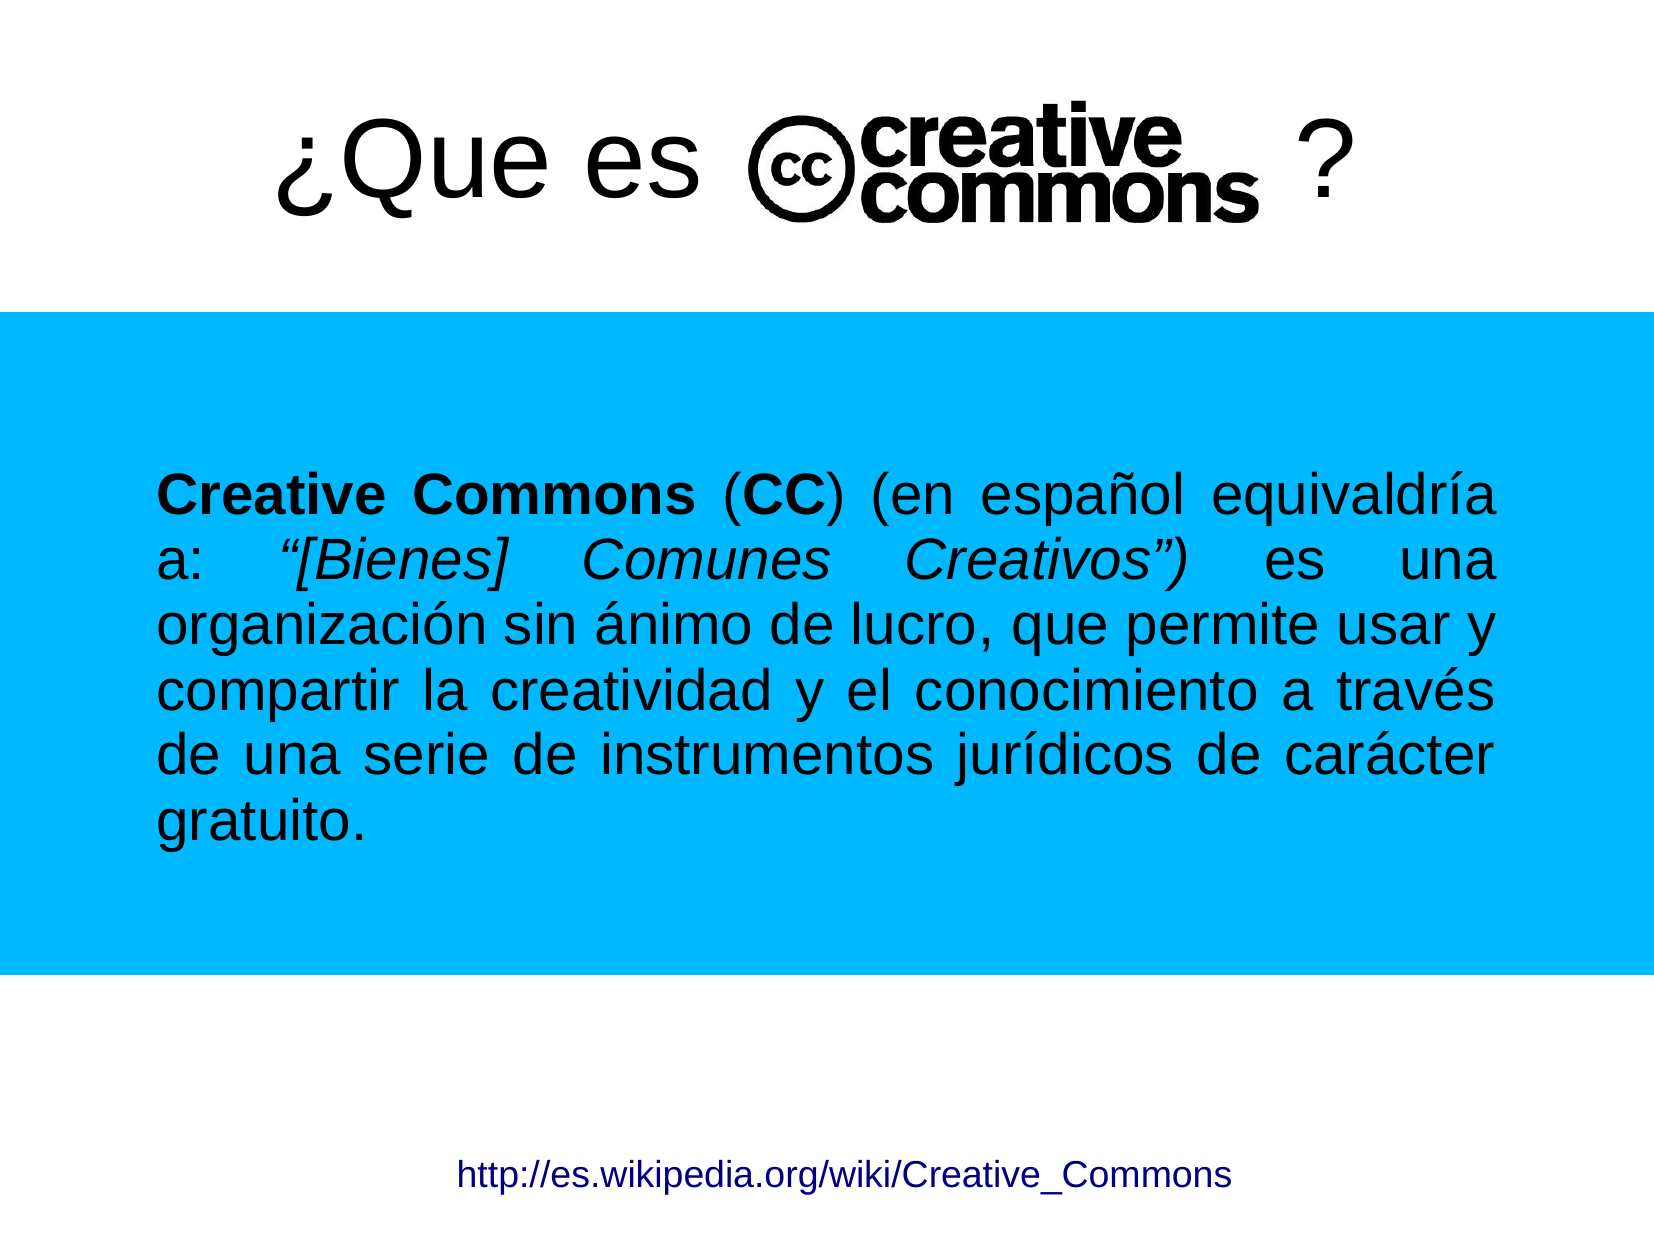

¿Que es ?
Creative Commons (CC) (en español equivaldría a: “[Bienes] Comunes Creativos”) es una organización sin ánimo de lucro, que permite usar y compartir la creatividad y el conocimiento a través de una serie de instrumentos jurídicos de carácter gratuito.
http://es.wikipedia.org/wiki/Creative_Commons